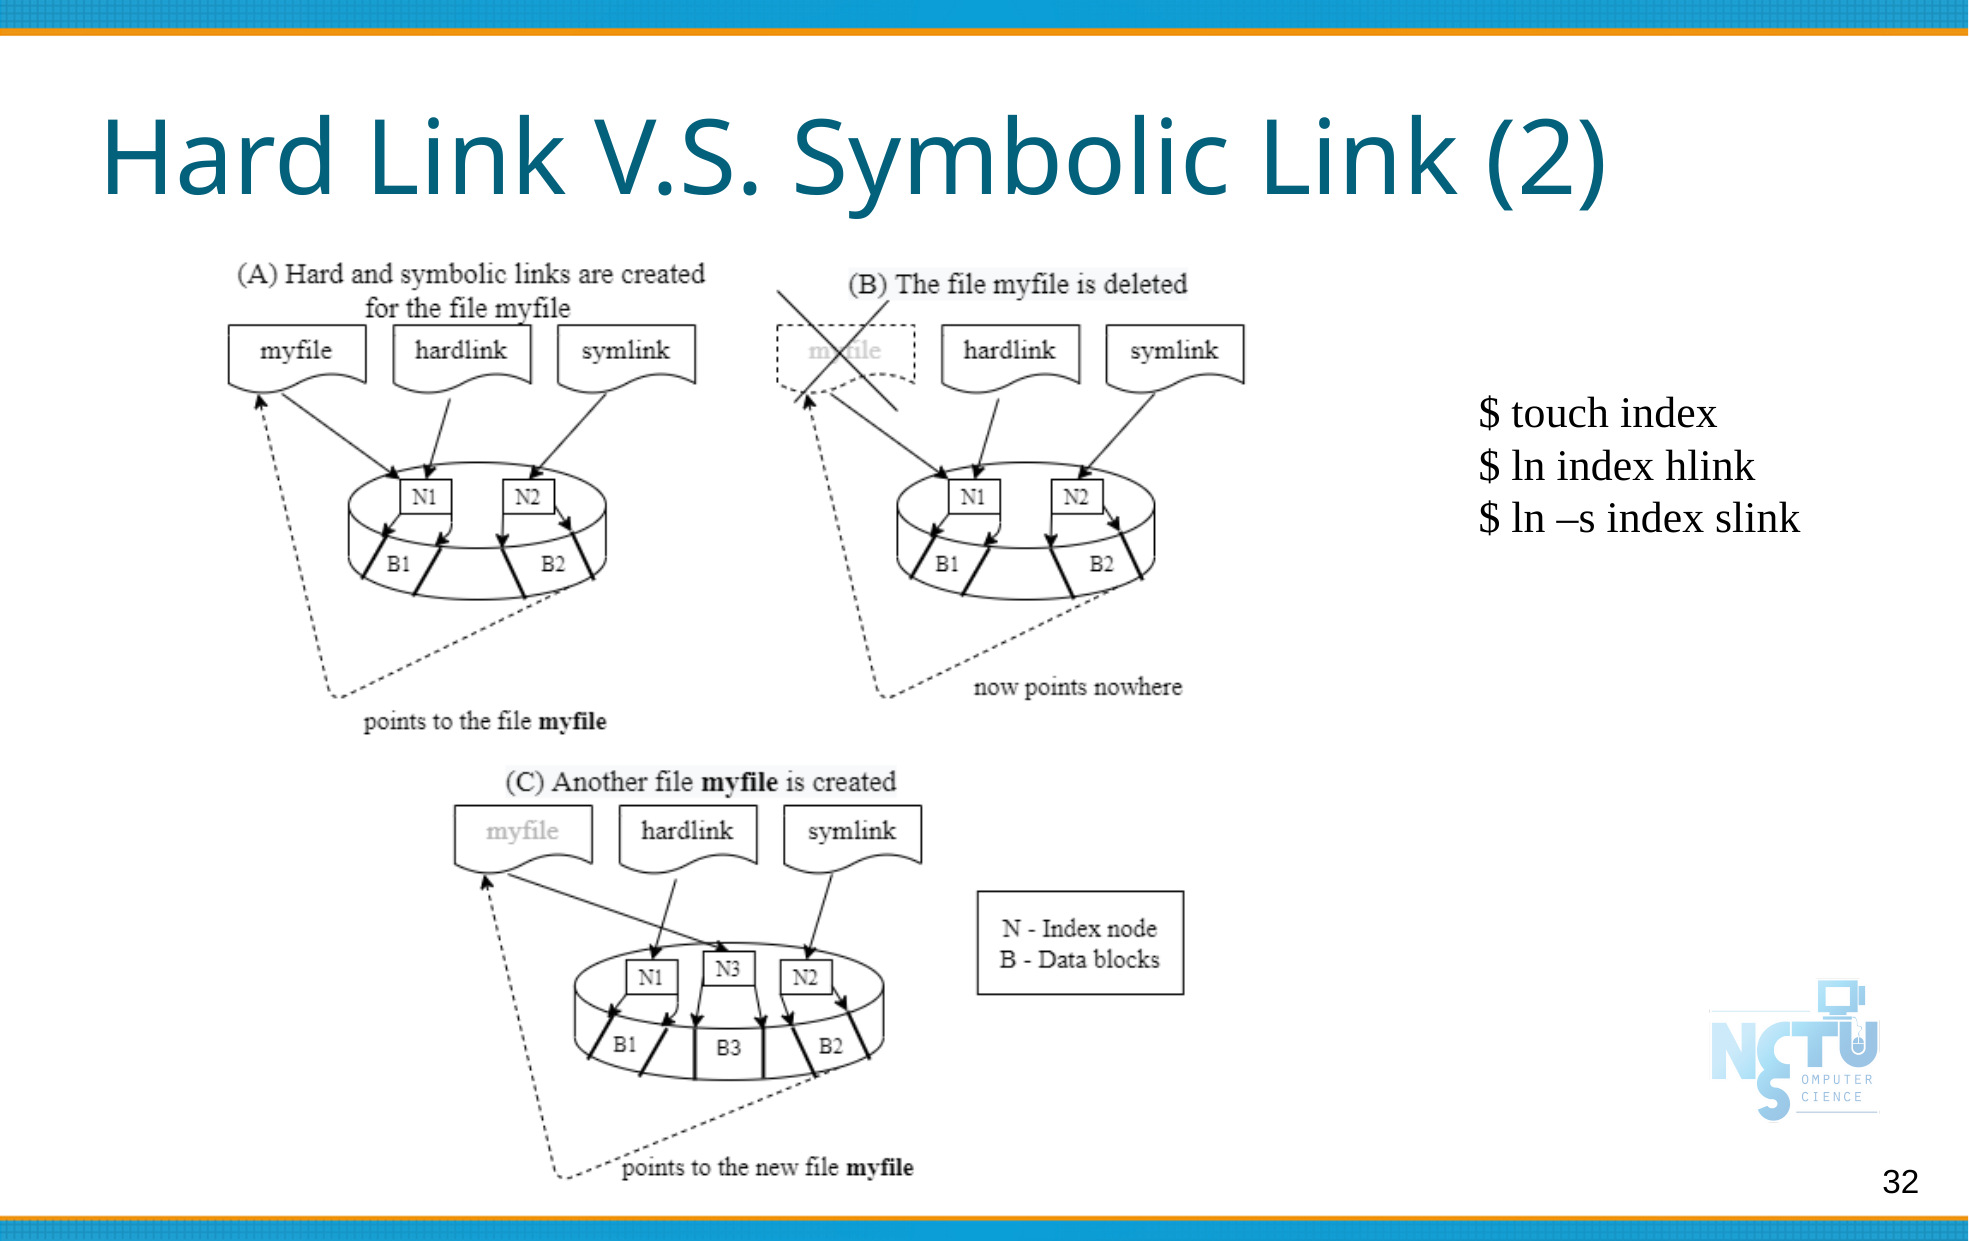

# Hard Link V.S. Symbolic Link (2)
$ touch index
$ ln index hlink
$ ln –s index slink